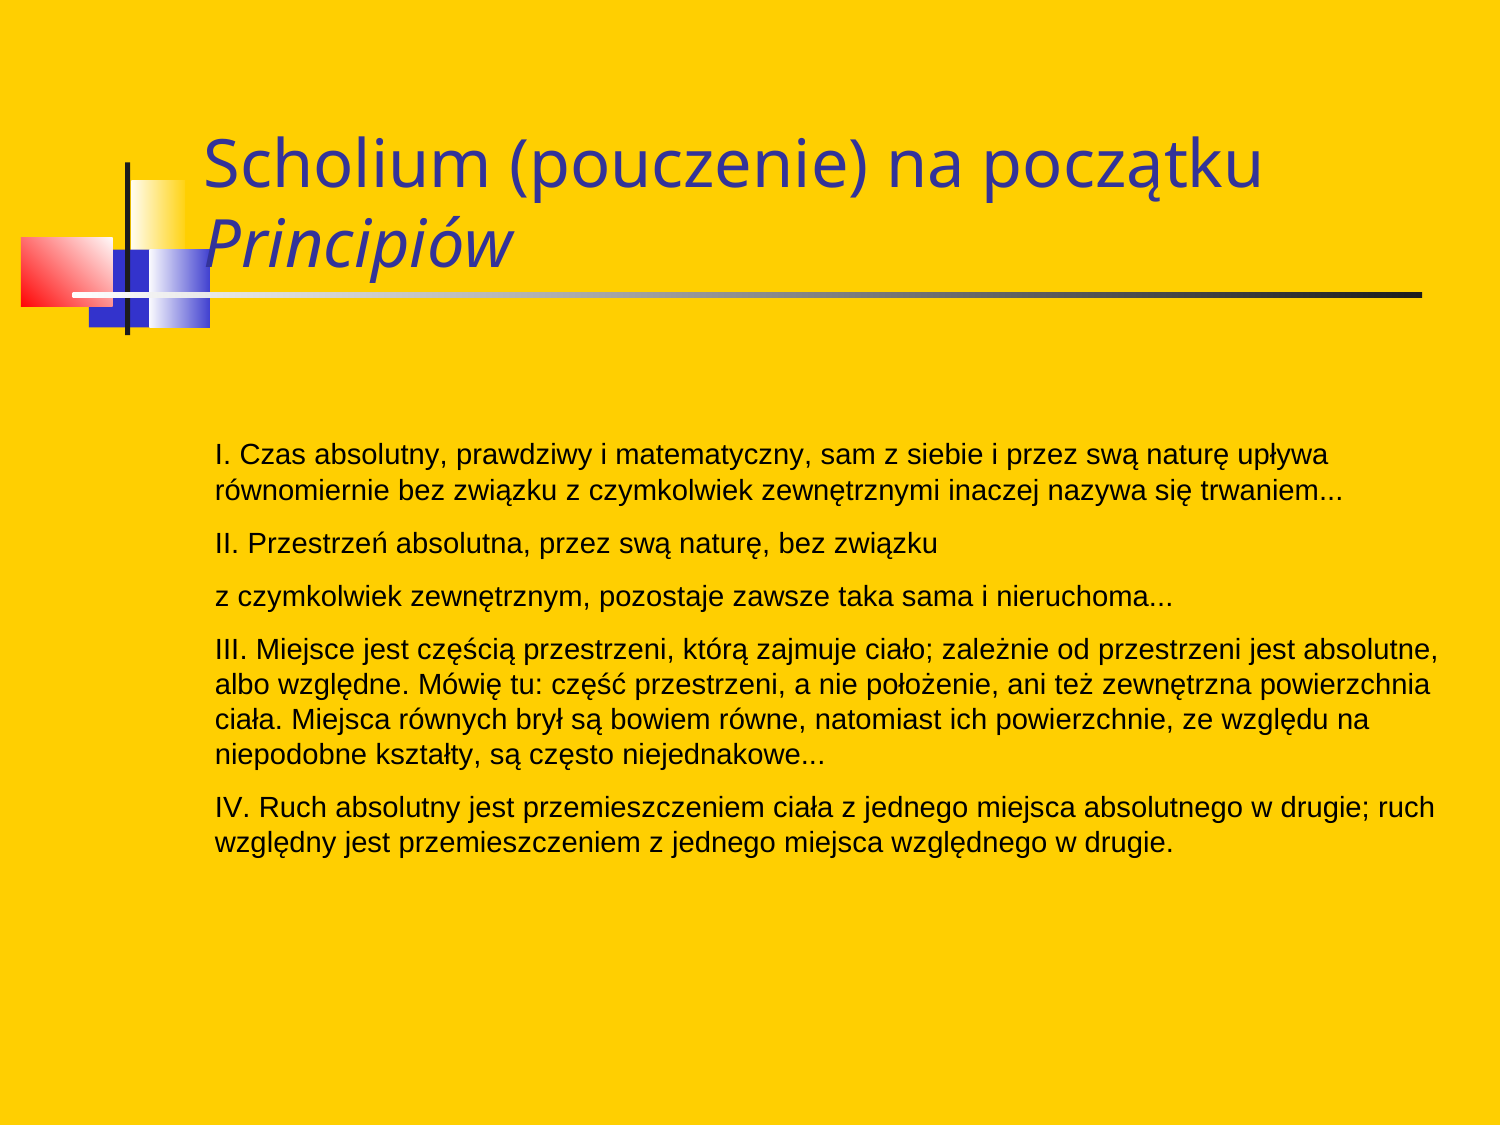

# Scholium (pouczenie) na początku Principiów
I. Czas absolutny, prawdziwy i matematyczny, sam z siebie i przez swą naturę upływa równomiernie bez związku z czymkolwiek zewnętrznymi inaczej nazywa się trwaniem...
II. Przestrzeń absolutna, przez swą naturę, bez związku
z czymkolwiek zewnętrznym, pozostaje zawsze taka sama i nieruchoma...
III. Miejsce jest częścią przestrzeni, którą zajmuje ciało; zależnie od przestrzeni jest absolutne, albo względne. Mówię tu: część przestrzeni, a nie położenie, ani też zewnętrzna powierzchnia ciała. Miejsca równych brył są bowiem równe, natomiast ich powierzchnie, ze względu na niepodobne kształty, są często niejednakowe...
IV. Ruch absolutny jest przemieszczeniem ciała z jednego miejsca absolutnego w drugie; ruch względny jest przemieszczeniem z jednego miejsca względnego w drugie.